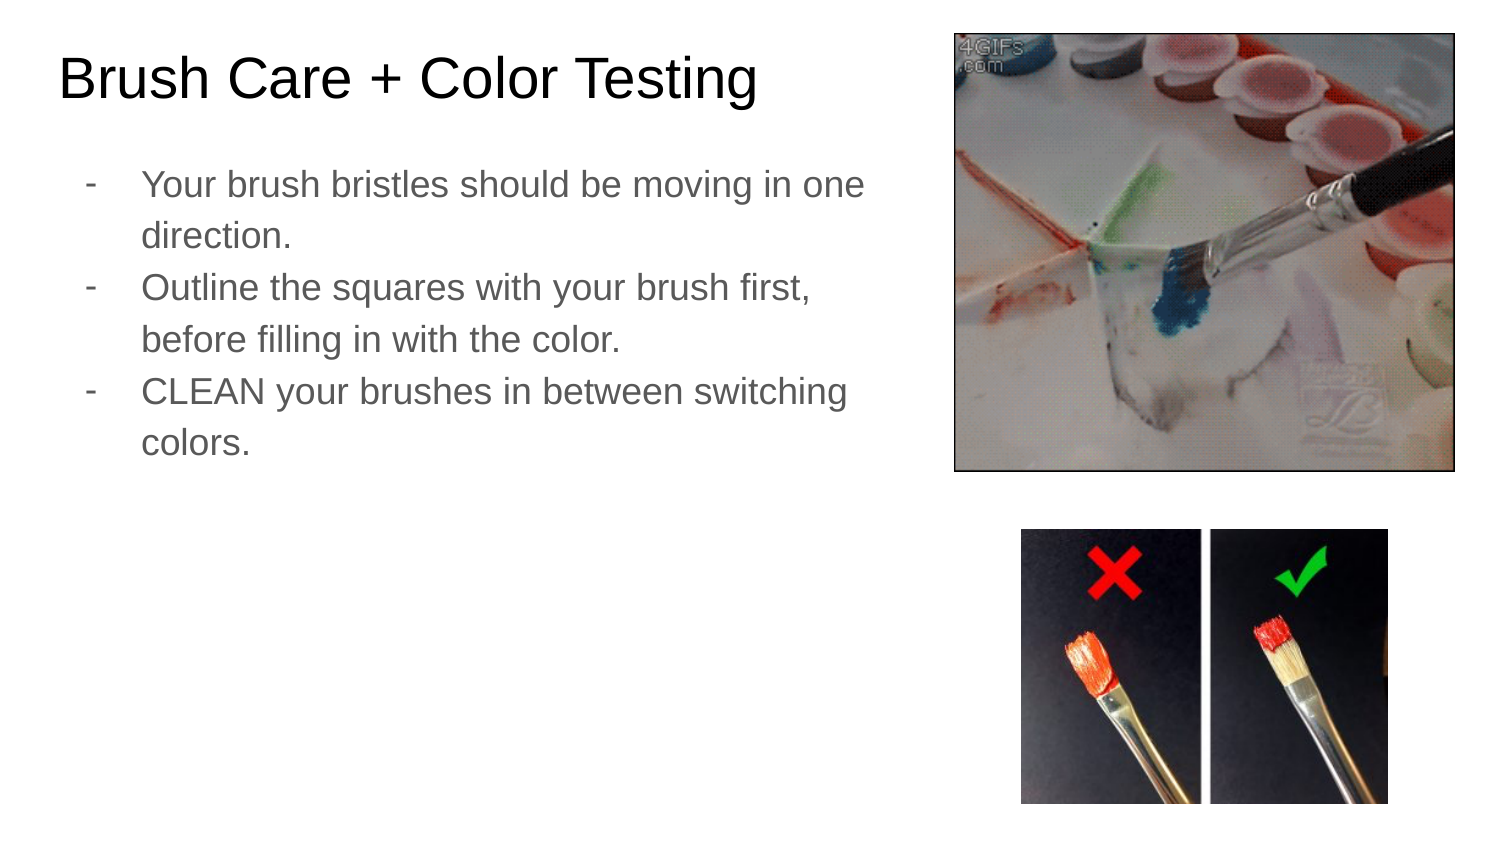

# Brush Care + Color Testing
Your brush bristles should be moving in one direction.
Outline the squares with your brush first, before filling in with the color.
CLEAN your brushes in between switching colors.